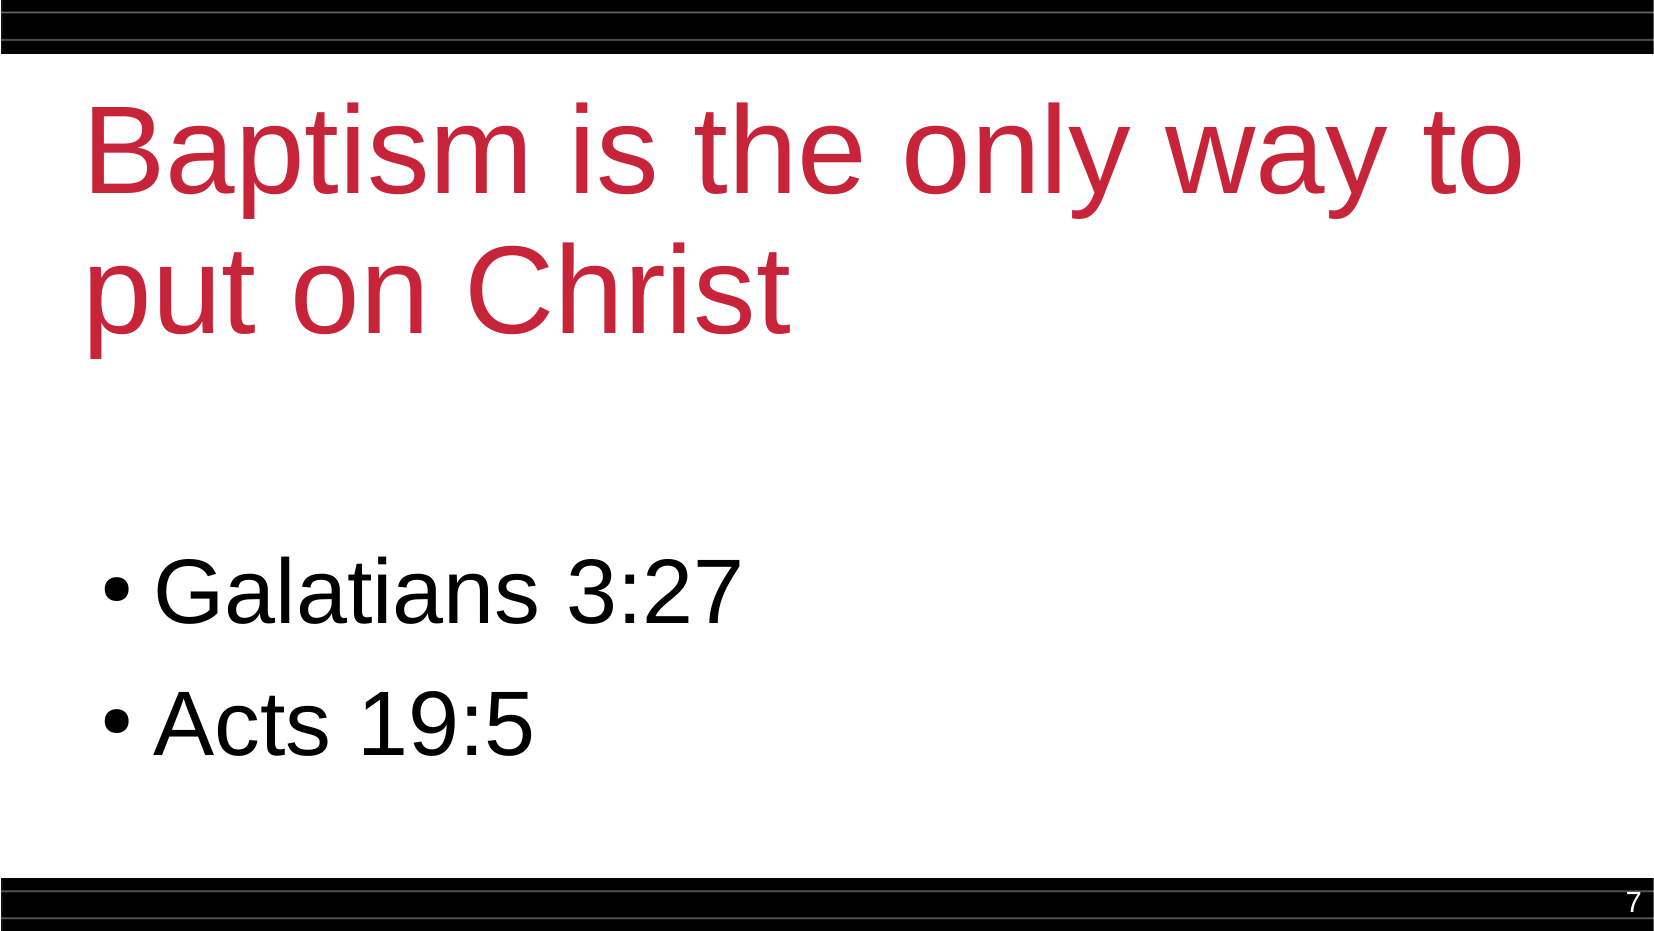

# Baptism is the only way to put on Christ
Galatians 3:27
Acts 19:5